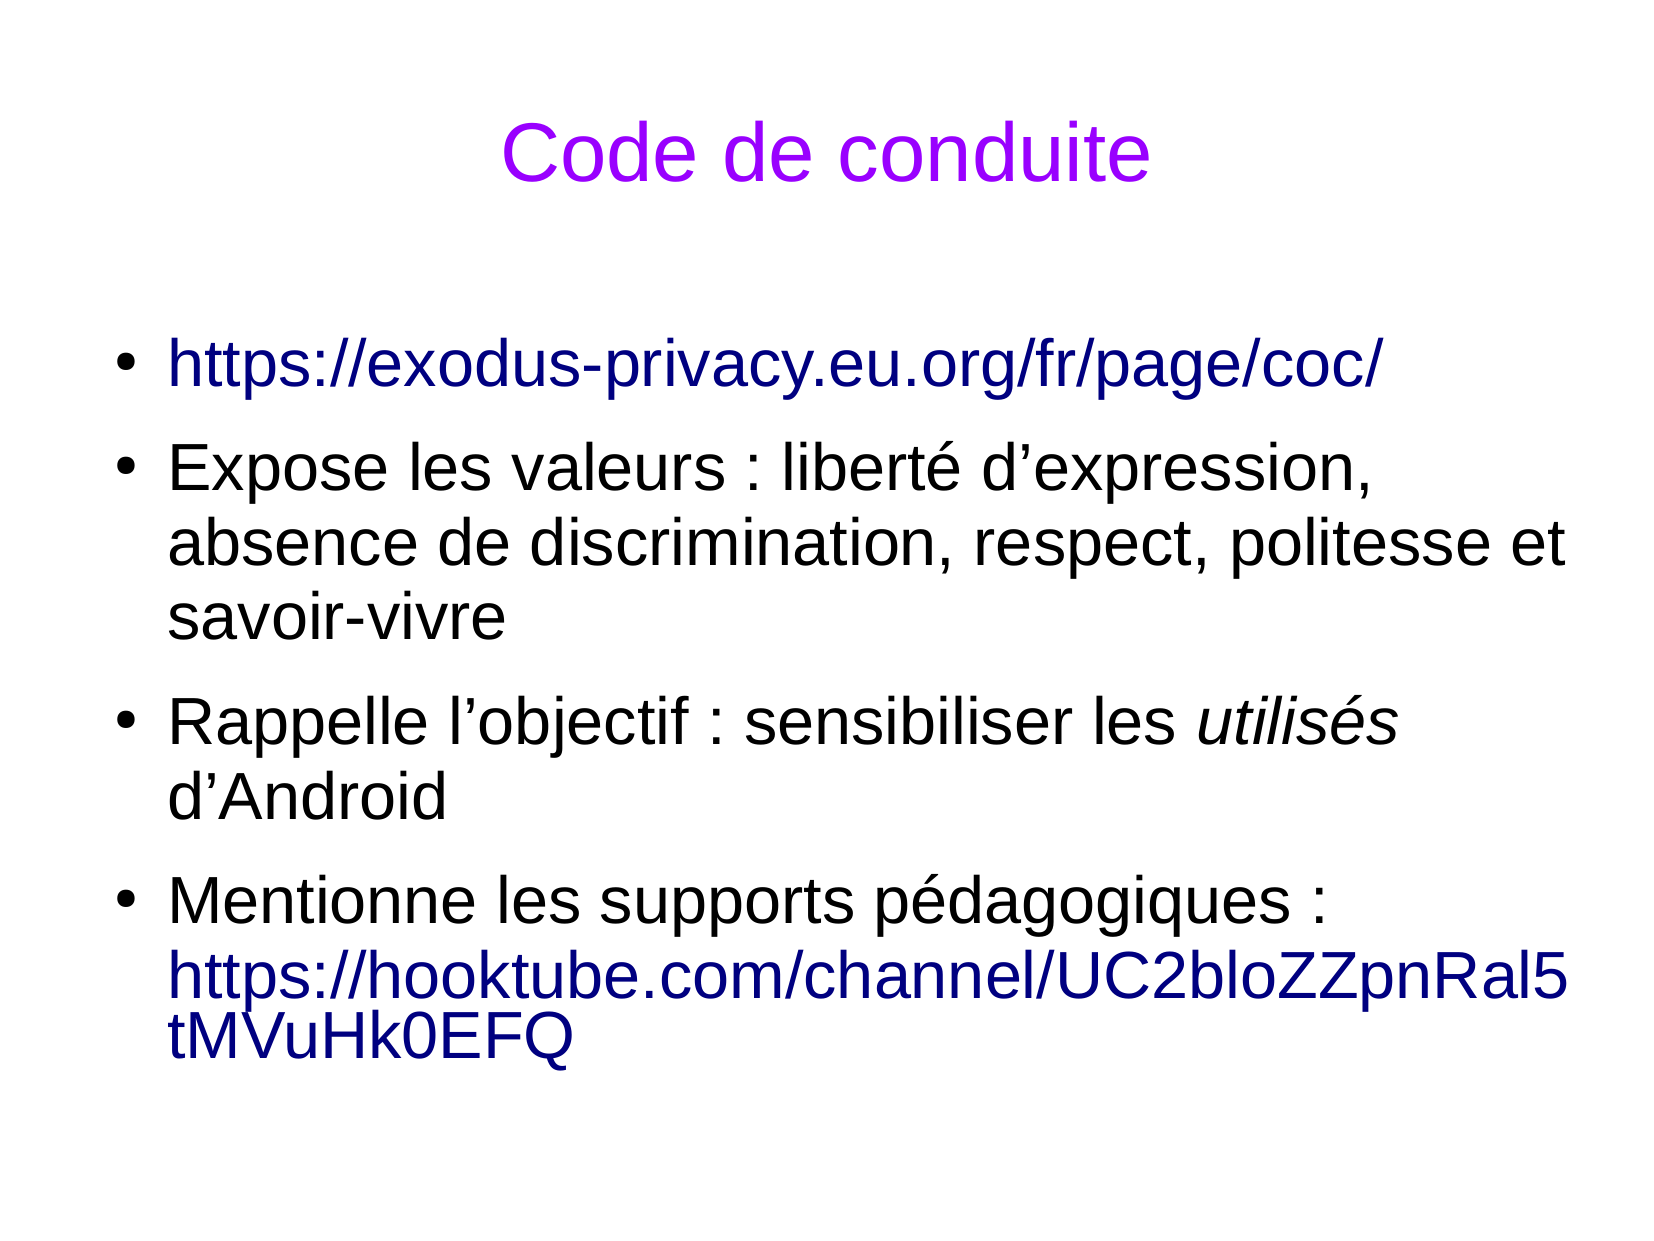

# Code de conduite
https://exodus-privacy.eu.org/fr/page/coc/
Expose les valeurs : liberté d’expression, absence de discrimination, respect, politesse et savoir-vivre
Rappelle l’objectif : sensibiliser les utilisés d’Android
Mentionne les supports pédagogiques : https://hooktube.com/channel/UC2bloZZpnRal5tMVuHk0EFQ